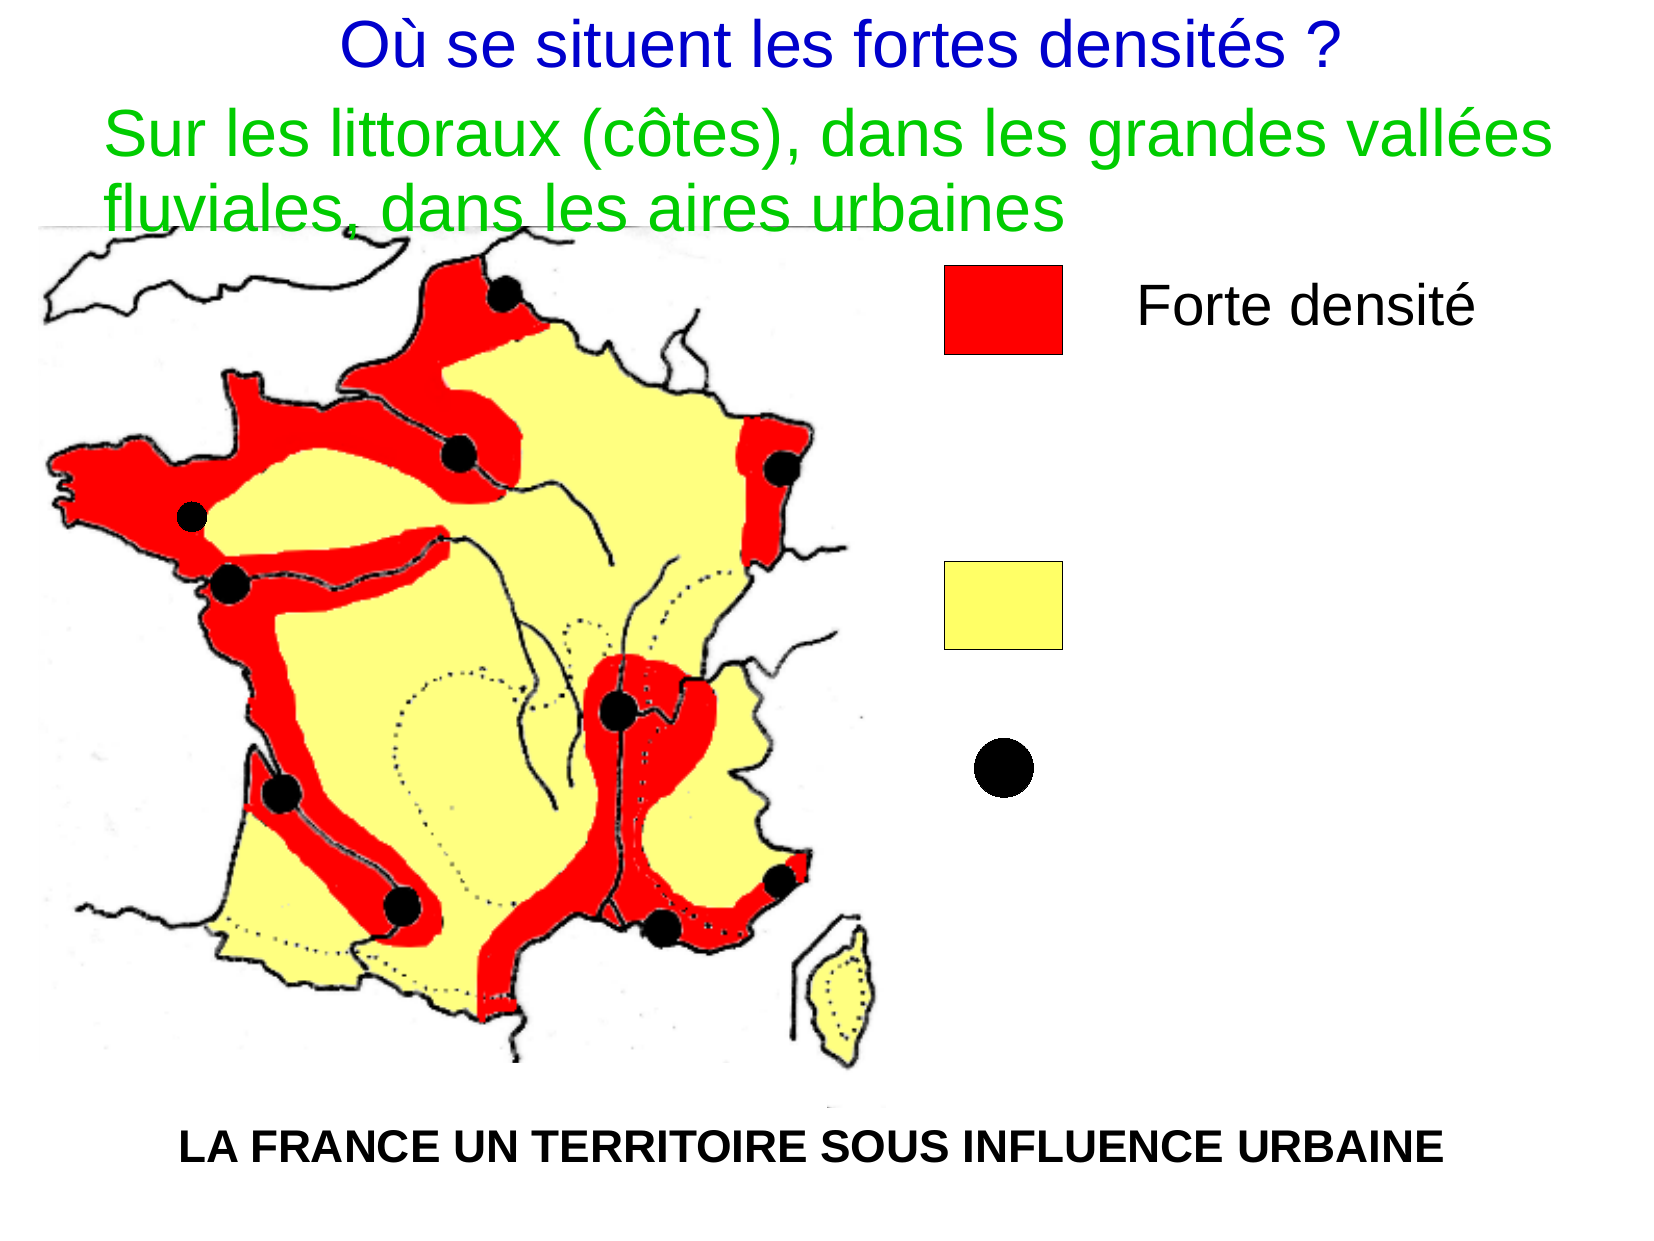

Où se situent les fortes densités ?
Sur les littoraux (côtes), dans les grandes vallées fluviales, dans les aires urbaines
Forte densité
LA FRANCE UN TERRITOIRE SOUS INFLUENCE URBAINE